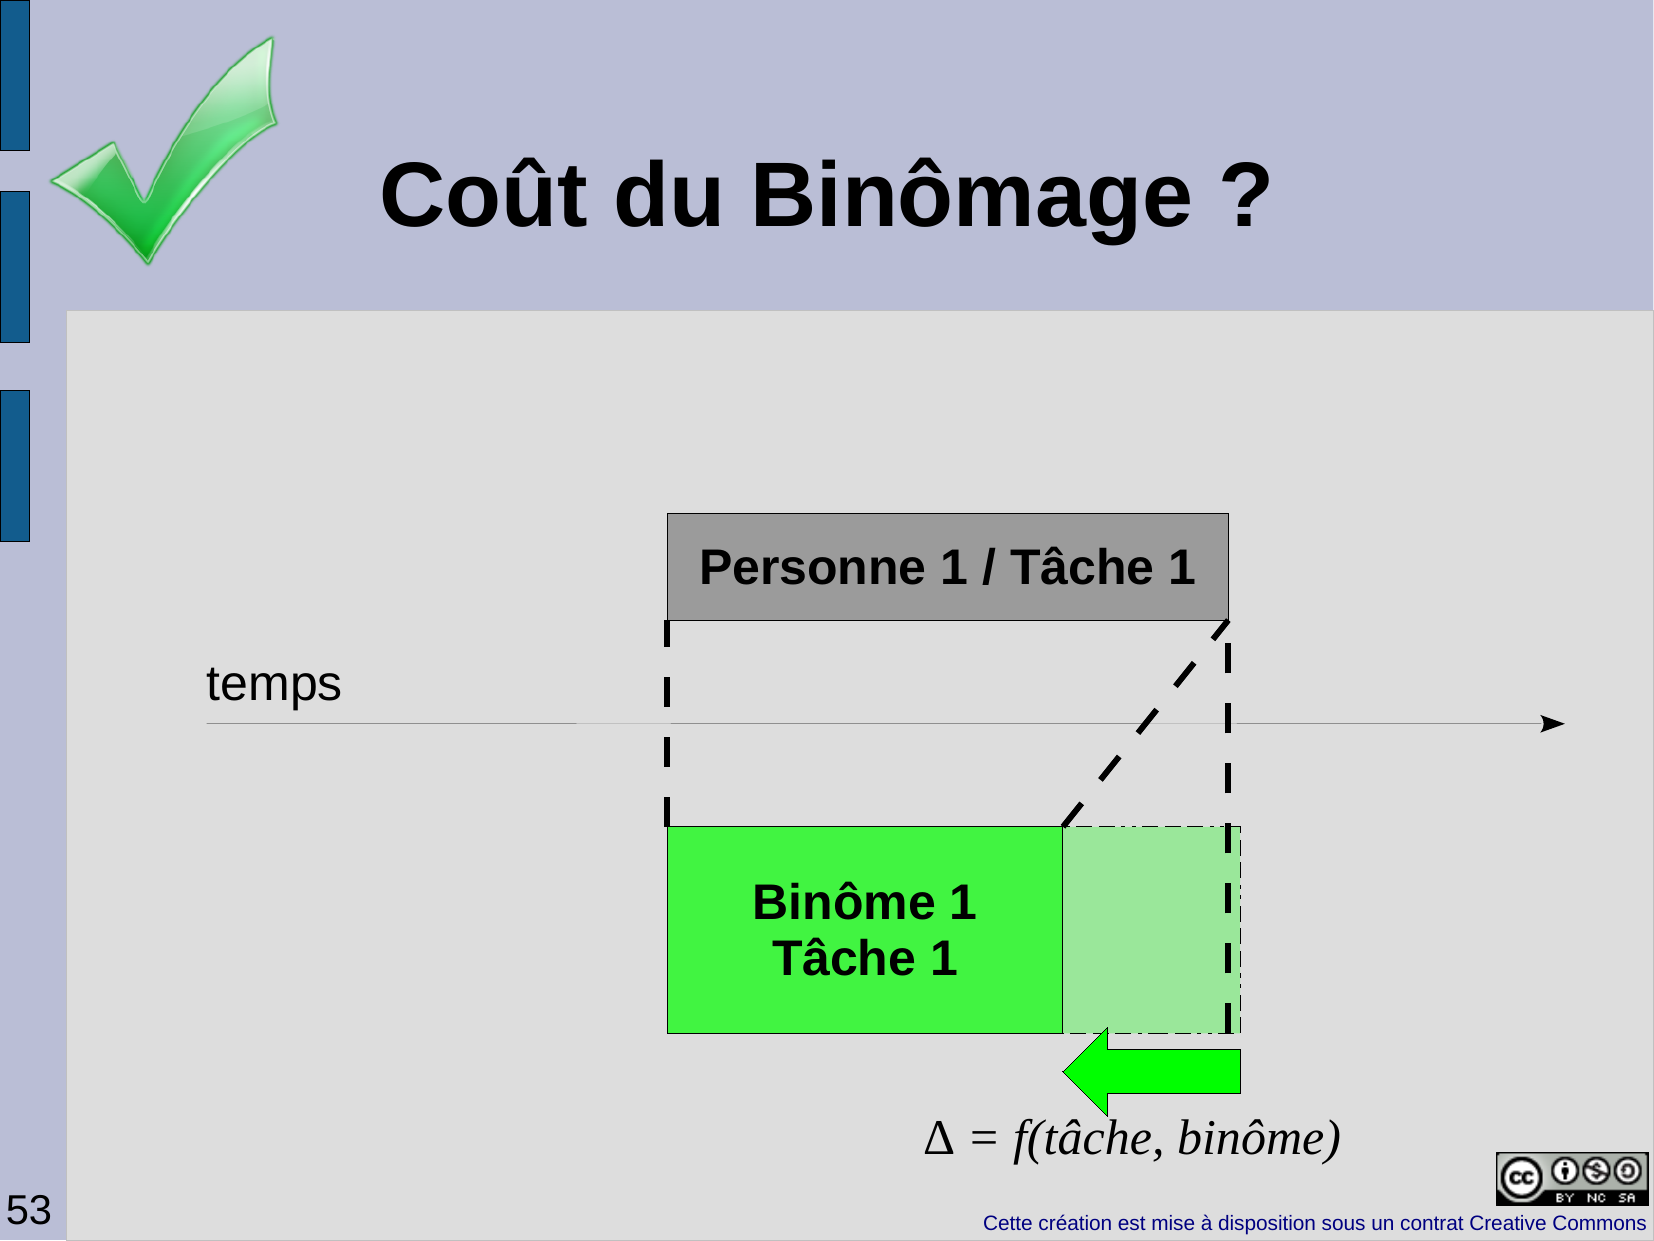

# Coût du Binômage ?
Personne 1 / Tâche 1
temps
Binôme 1
Tâche 1
∆ = f(tâche, binôme)